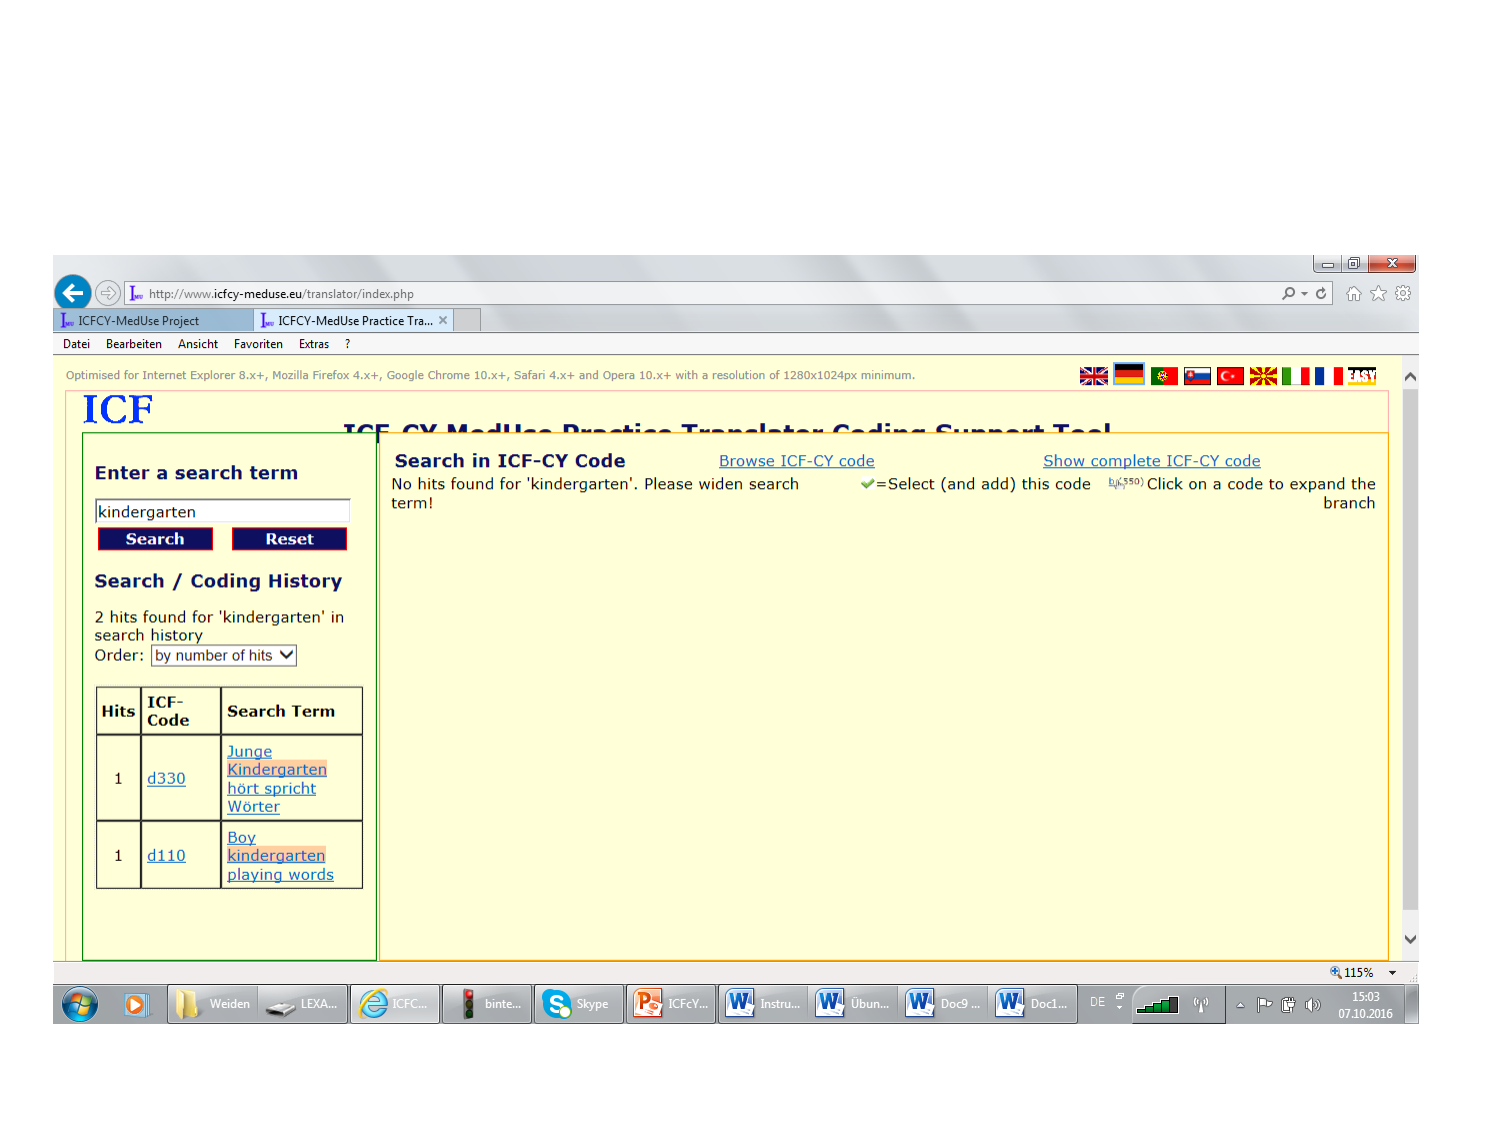

#
b) Lernen aus der Erfahrung anderer NutzerInnen